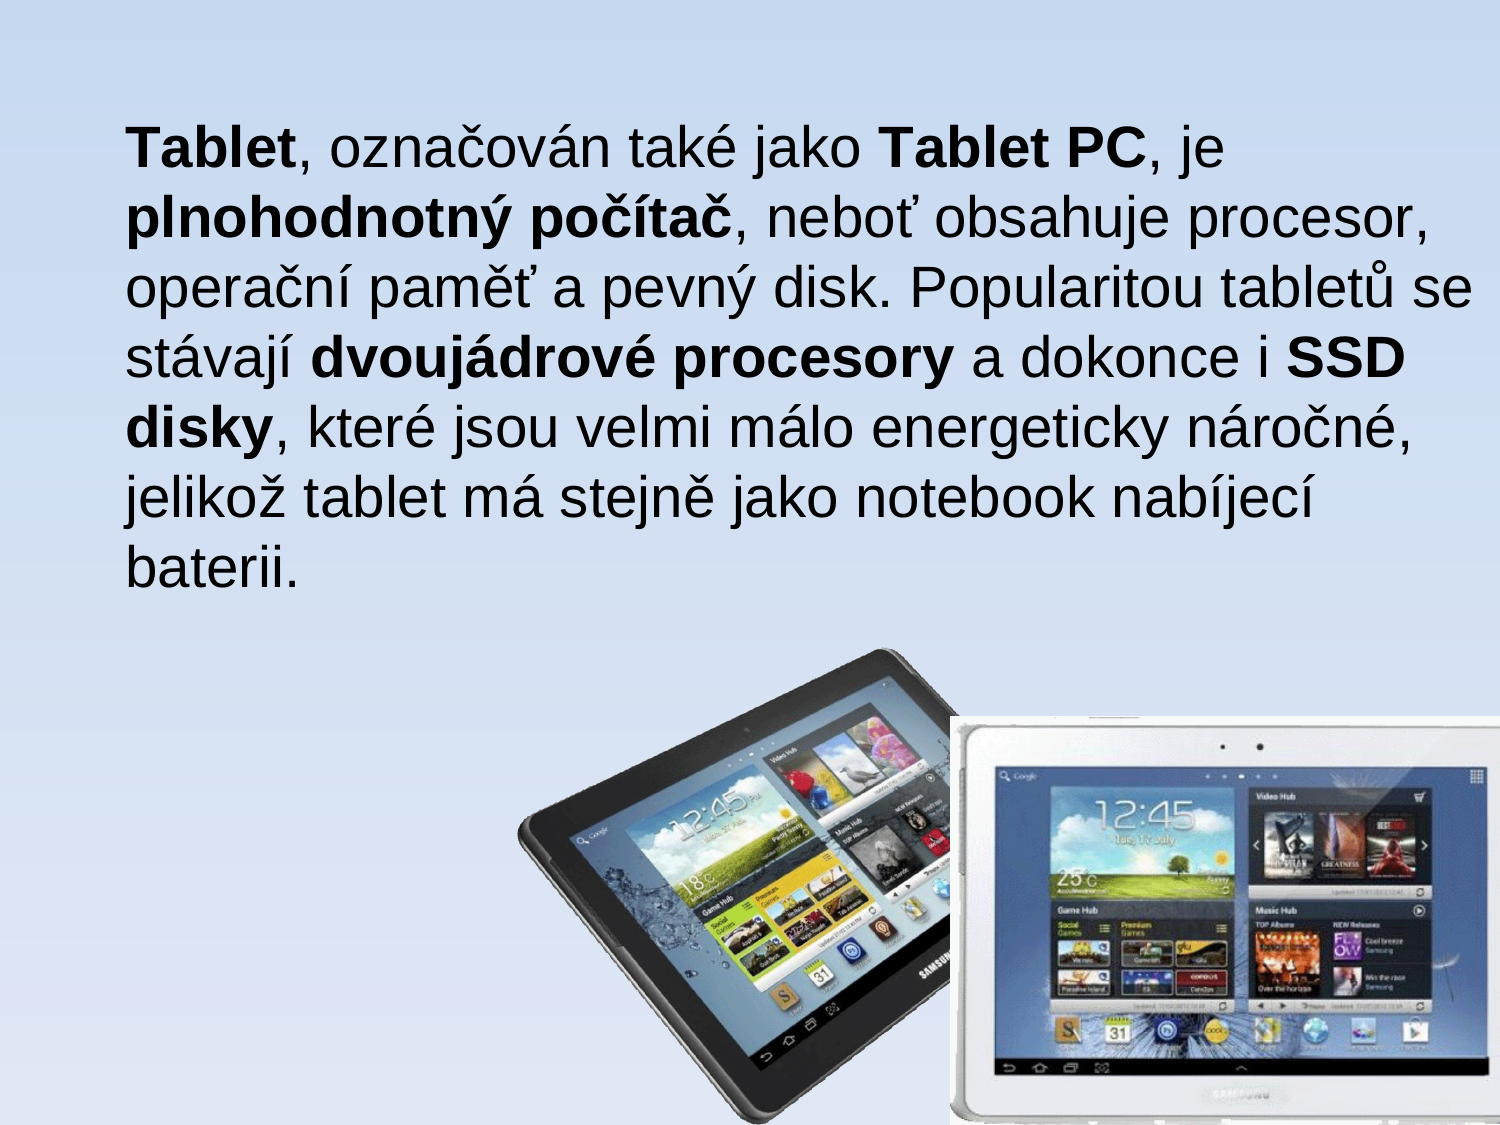

# Tablet, označován také jako Tablet PC, je plnohodnotný počítač, neboť obsahuje procesor, operační paměť a pevný disk. Popularitou tabletů se stávají dvoujádrové procesory a dokonce i SSD disky, které jsou velmi málo energeticky náročné, jelikož tablet má stejně jako notebook nabíjecí baterii.